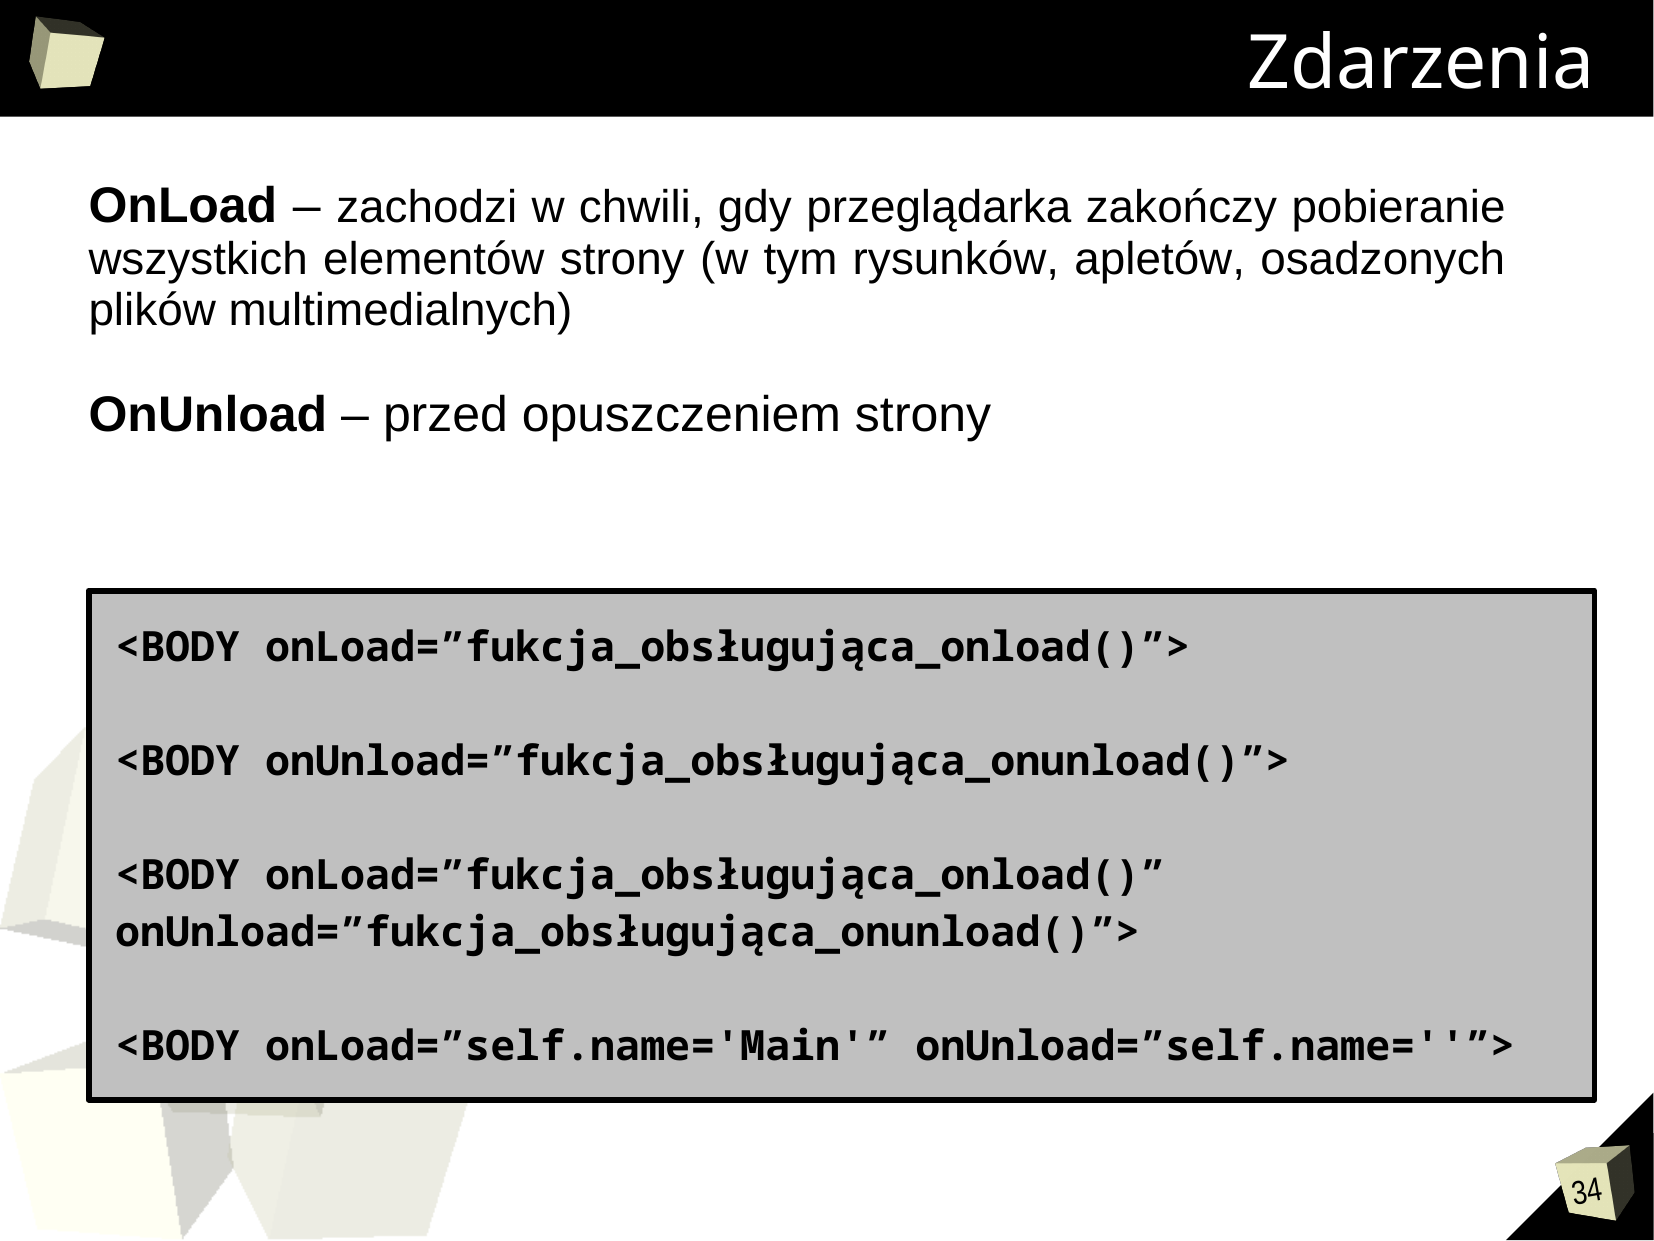

# Zdarzenia
OnLoad – zachodzi w chwili, gdy przeglądarka zakończy pobieranie wszystkich elementów strony (w tym rysunków, apletów, osadzonych plików multimedialnych)
OnUnload – przed opuszczeniem strony
<BODY onLoad=”fukcja_obsługująca_onload()”>
<BODY onUnload=”fukcja_obsługująca_onunload()”>
<BODY onLoad=”fukcja_obsługująca_onload()” onUnload=”fukcja_obsługująca_onunload()”>
<BODY onLoad=”self.name='Main'” onUnload=”self.name=''”>